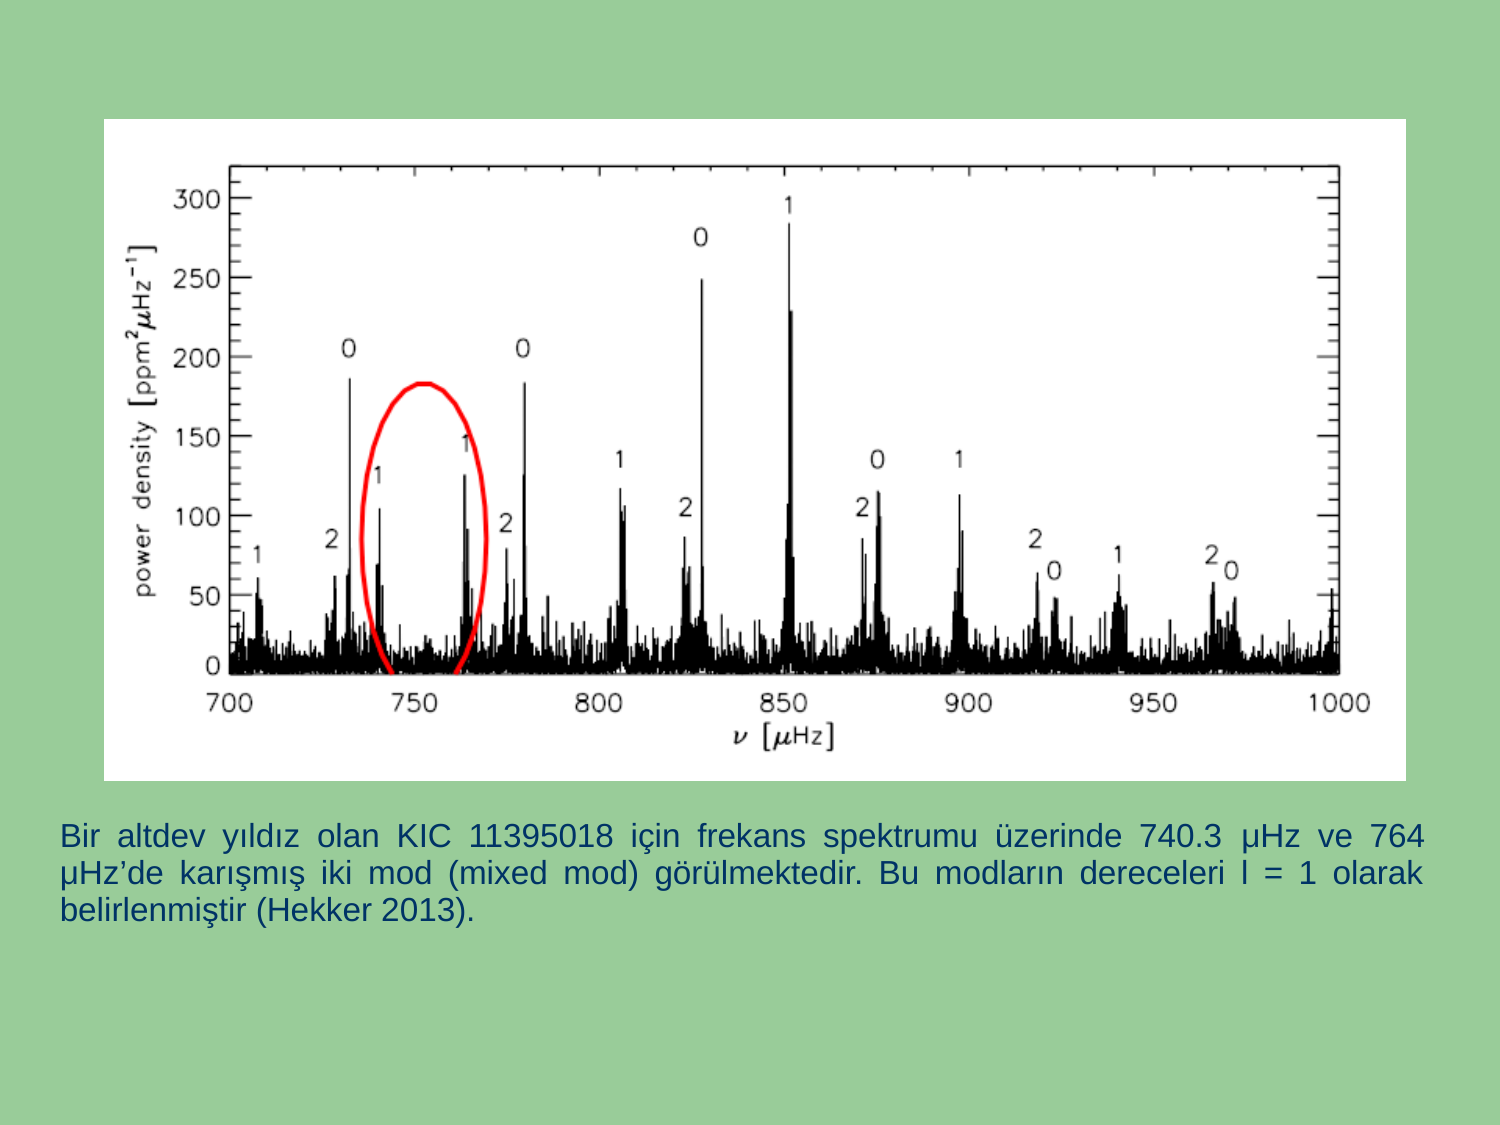

Bir altdev yıldız olan KIC 11395018 için frekans spektrumu üzerinde 740.3 μHz ve 764 μHz’de karışmış iki mod (mixed mod) görülmektedir. Bu modların dereceleri l = 1 olarak belirlenmiştir (Hekker 2013).